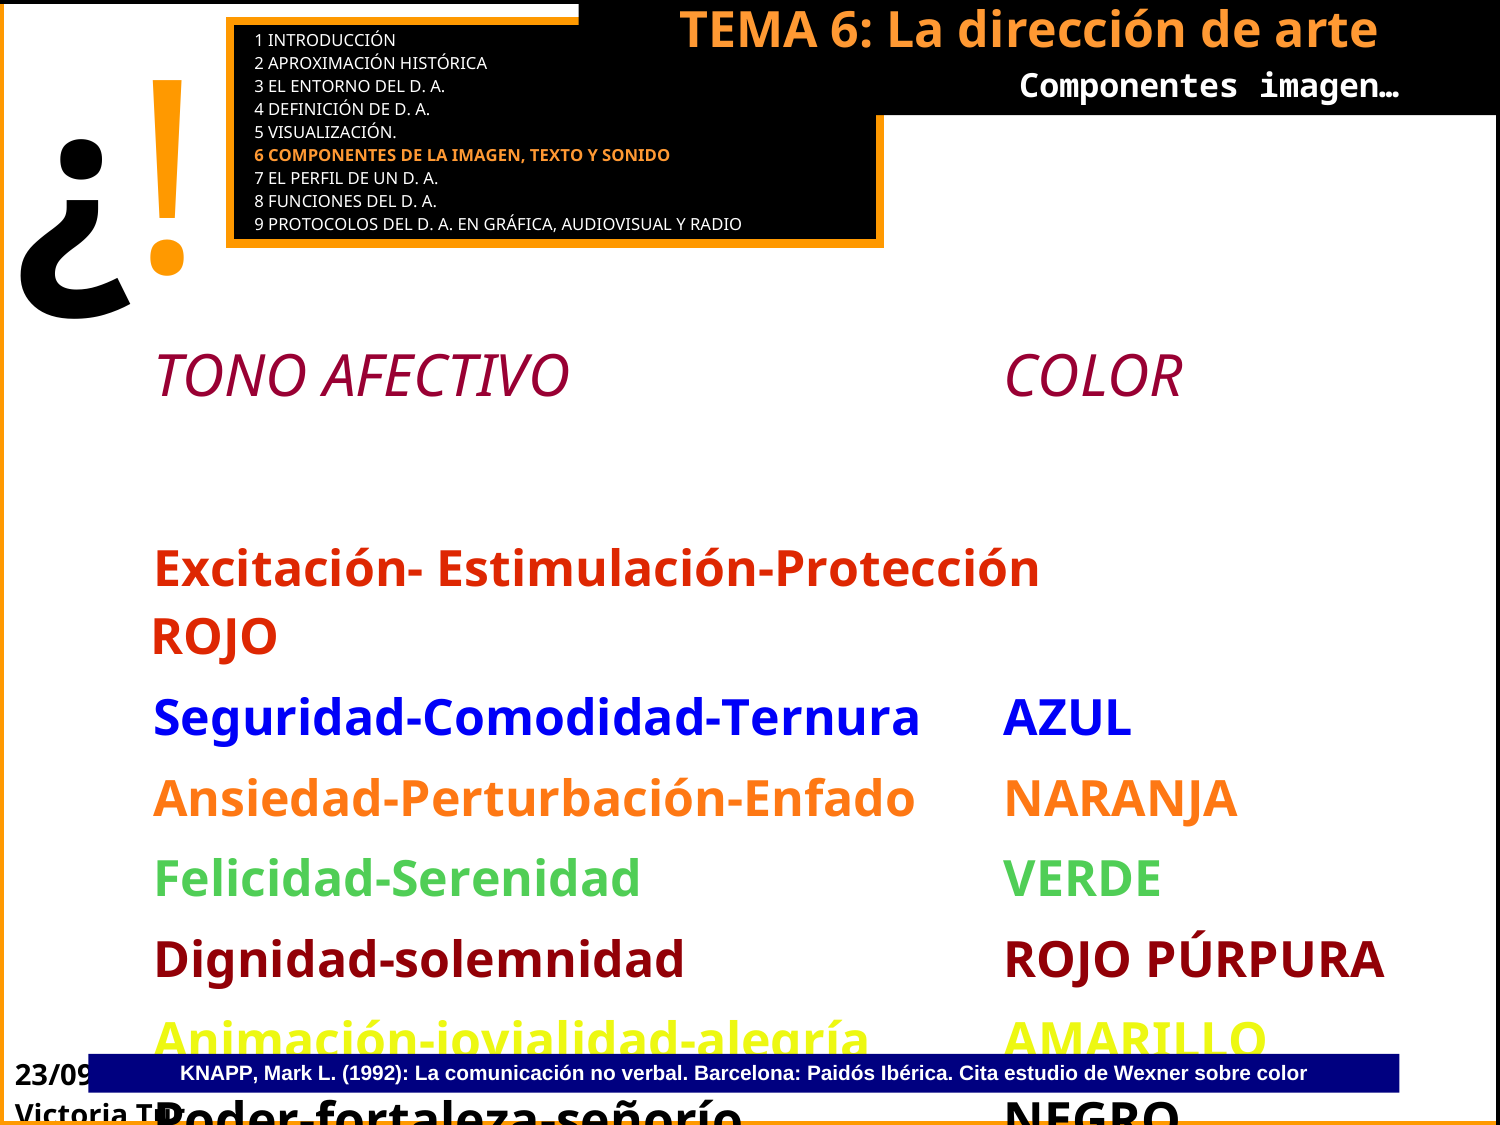

TEMA 6: La dirección de arte
Componentes imagen…
1 INTRODUCCIÓN
2 APROXIMACIÓN HISTÓRICA
3 EL ENTORNO DEL D. A.
4 DEFINICIÓN DE D. A.
5 VISUALIZACIÓN.
6 COMPONENTES DE LA IMAGEN, TEXTO Y SONIDO
7 EL PERFIL DE UN D. A.
8 FUNCIONES DEL D. A.
9 PROTOCOLOS DEL D. A. EN GRÁFICA, AUDIOVISUAL Y RADIO
# TONO AFECTIVO	COLOR
Excitación- Estimulación-Protección	ROJO
Seguridad-Comodidad-Ternura	AZUL
Ansiedad-Perturbación-Enfado	NARANJA
Felicidad-Serenidad	VERDE
Dignidad-solemnidad	ROJO PÚRPURA
Animación-jovialidad-alegría	AMARILLO
Poder-fortaleza-señorío	NEGRO
KNAPP, Mark L. (1992): La comunicación no verbal. Barcelona: Paidós Ibérica. Cita estudio de Wexner sobre color